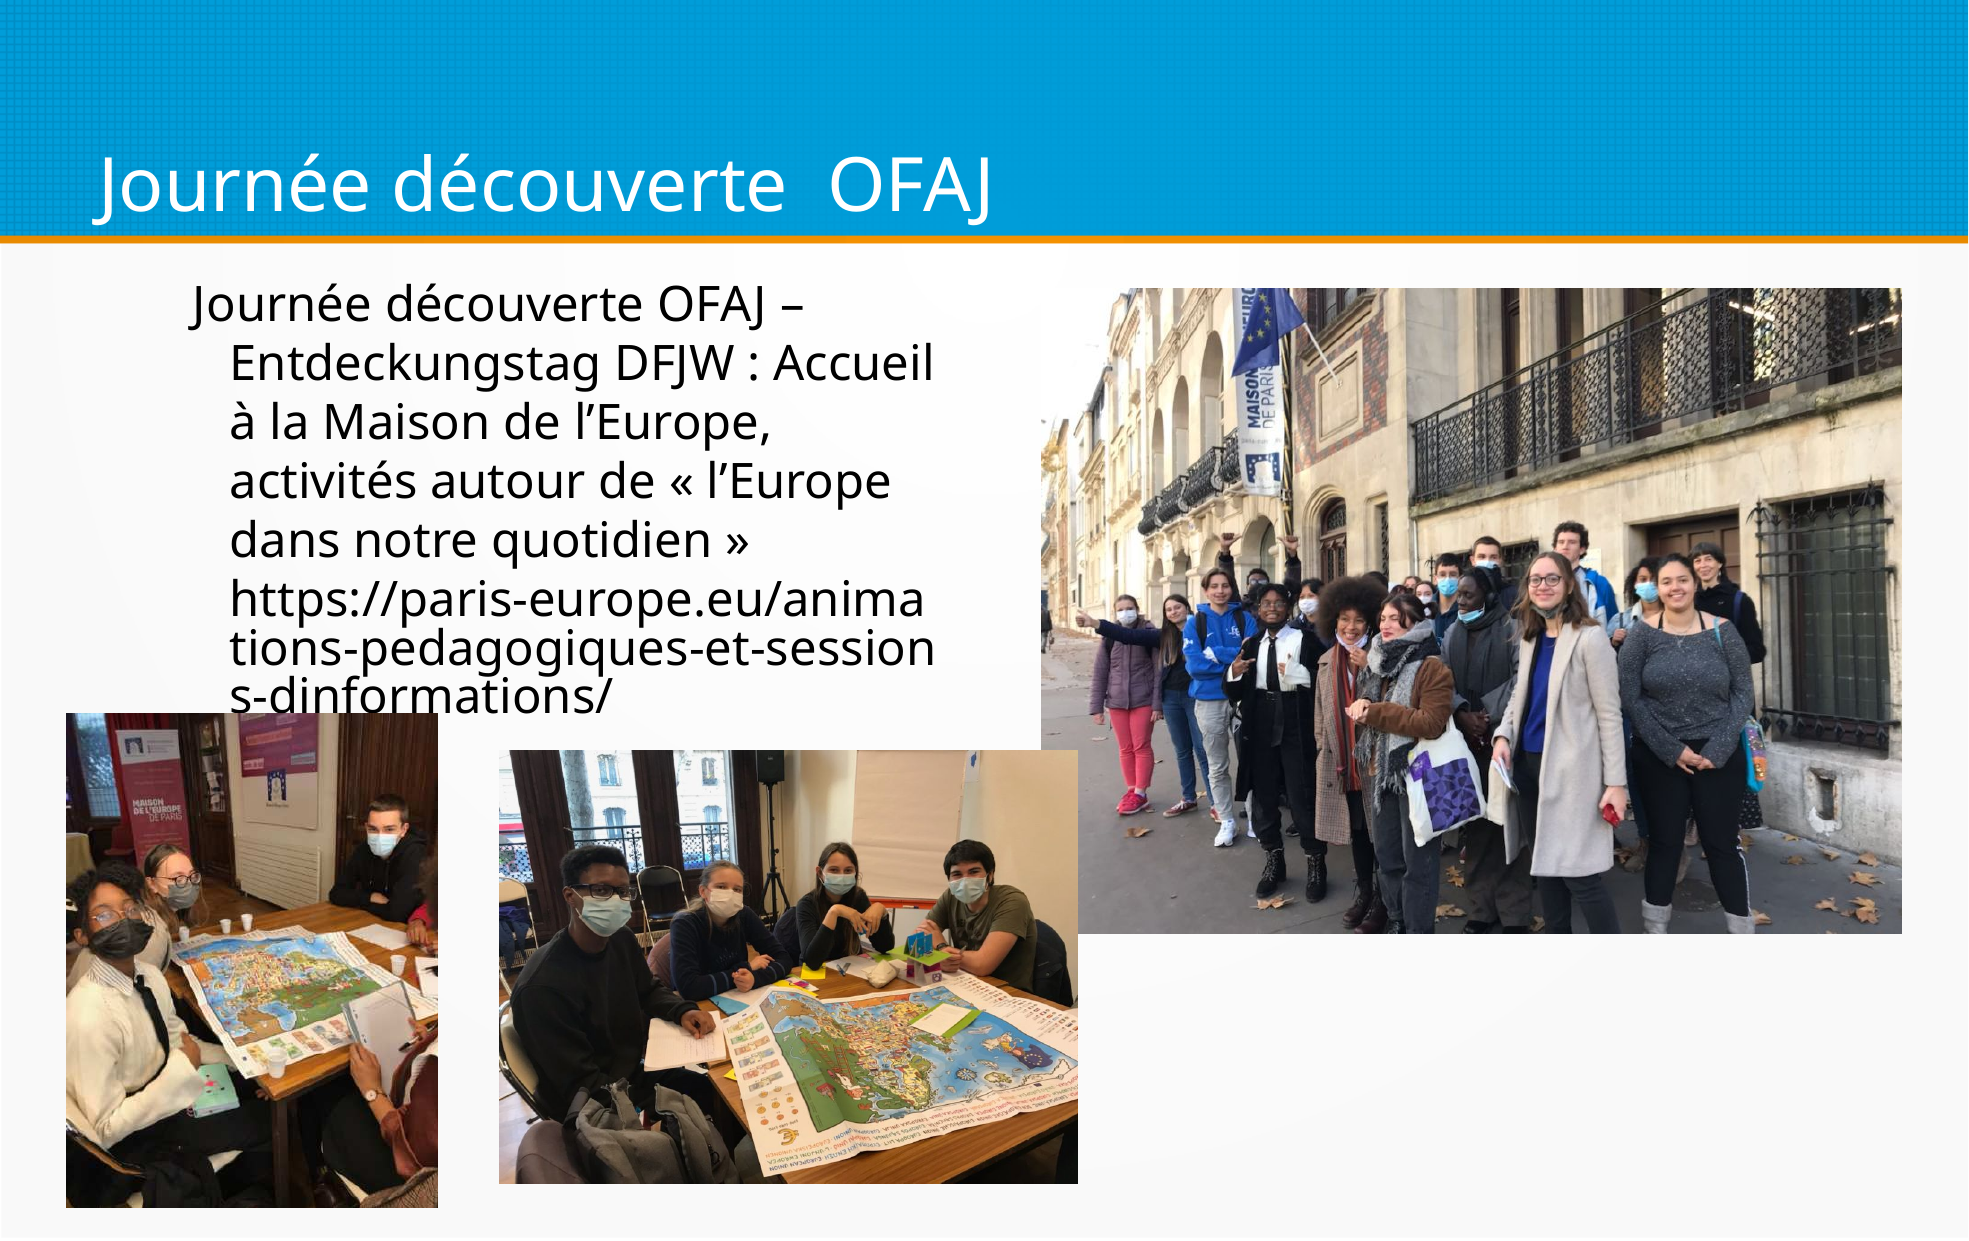

# Journée découverte OFAJ
Journée découverte OFAJ – Entdeckungstag DFJW : Accueil à la Maison de l’Europe, activités autour de « l’Europe dans notre quotidien » https://paris-europe.eu/animations-pedagogiques-et-sessions-dinformations/